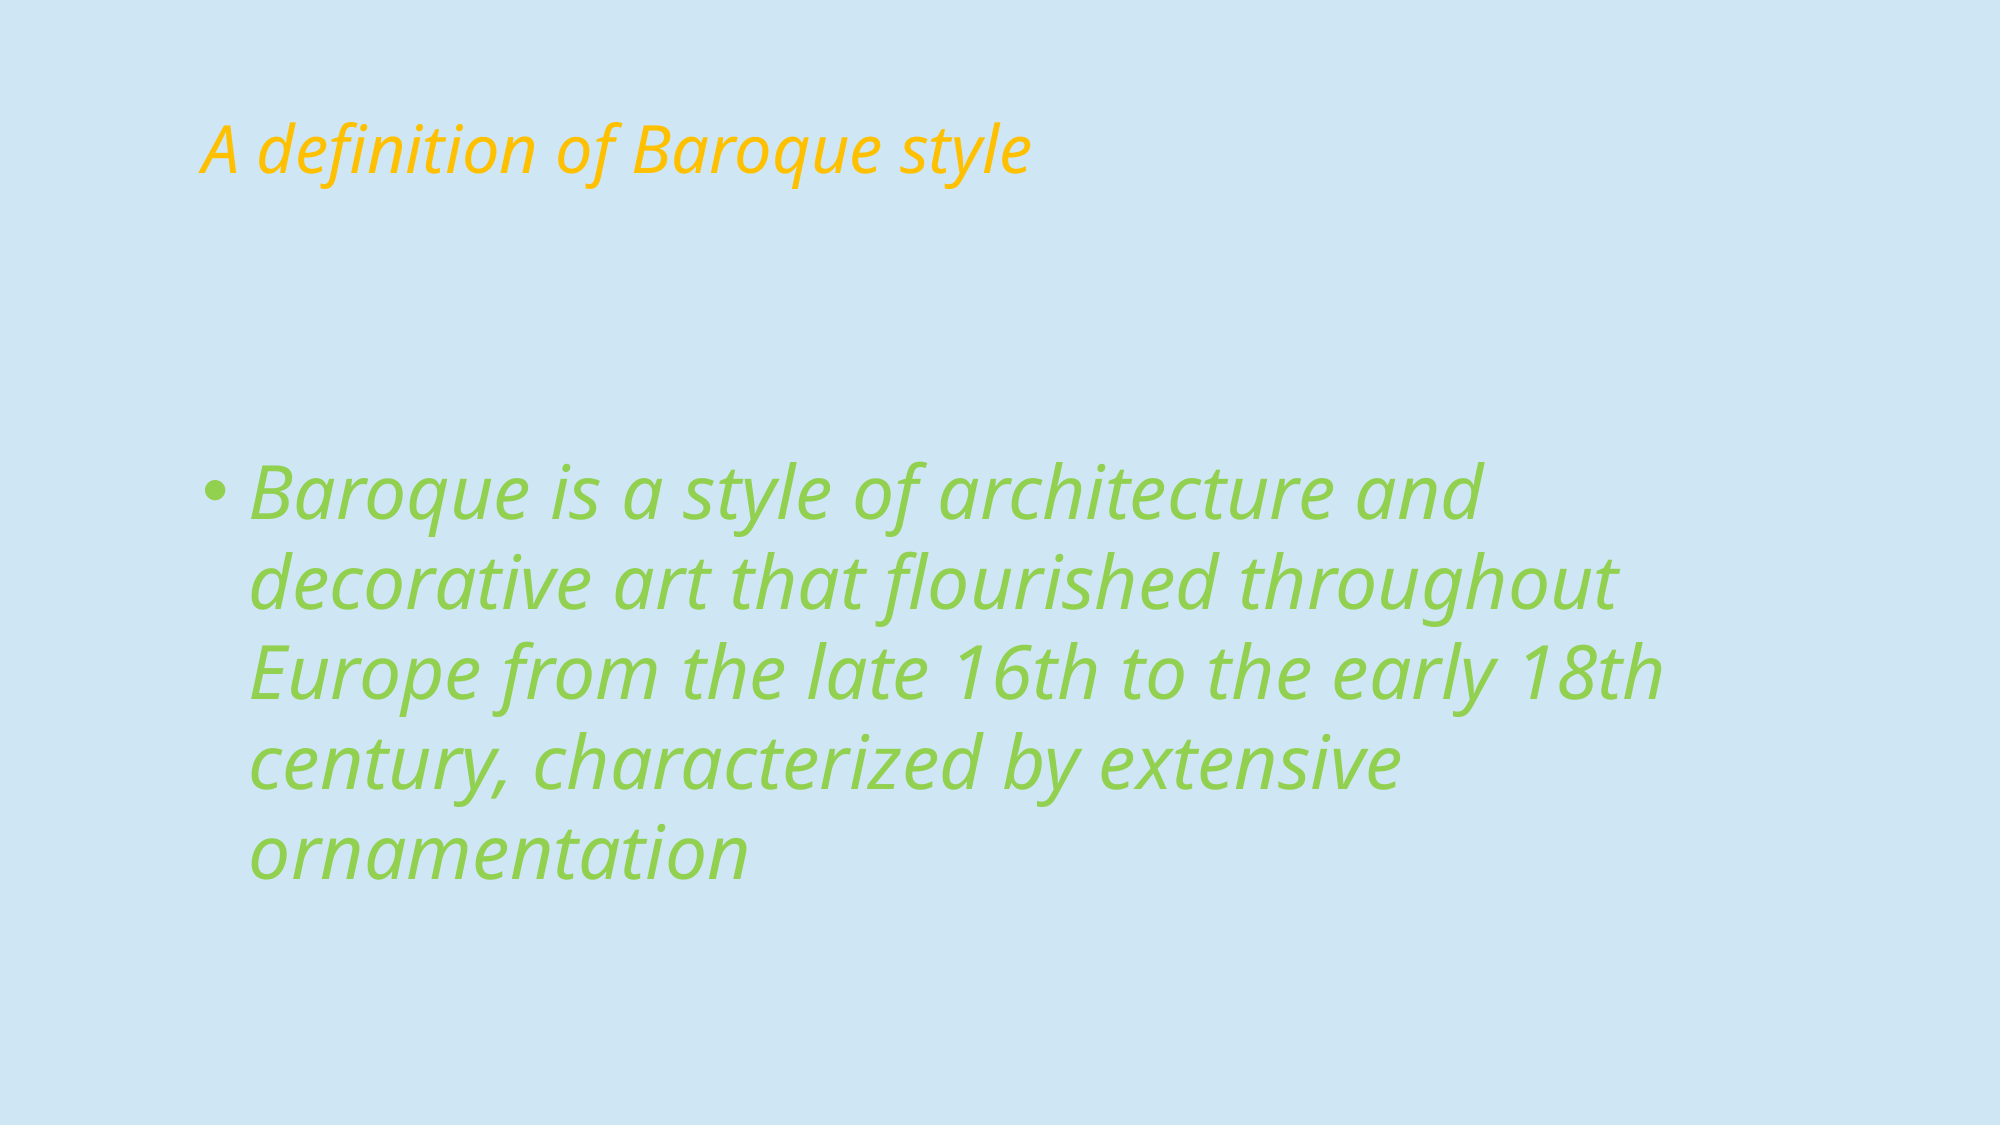

# A definition of Baroque style
Baroque is a style of architecture and decorative art that flourished throughout Europe from the late 16th to the early 18th century, characterized by extensive ornamentation